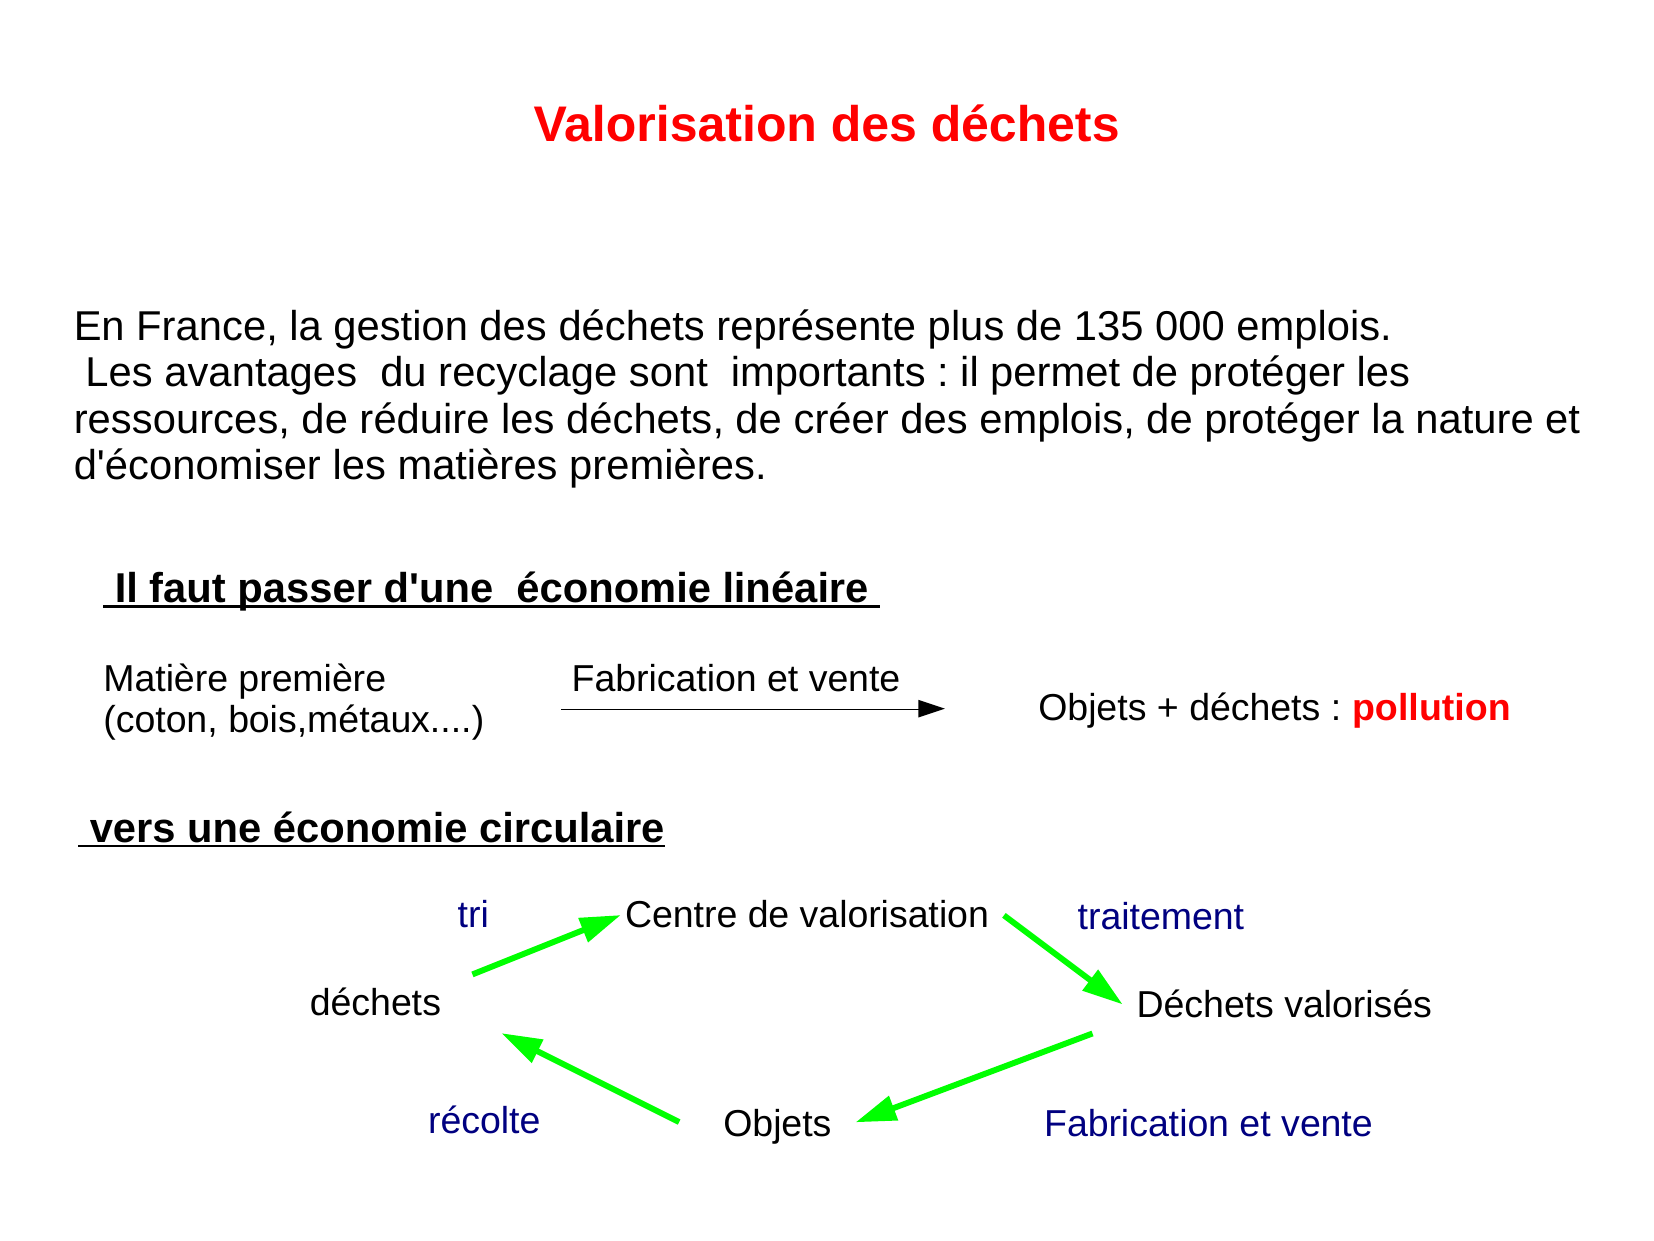

Valorisation des déchets
En France, la gestion des déchets représente plus de 135 000 emplois.
 Les avantages du recyclage sont importants : il permet de protéger les ressources, de réduire les déchets, de créer des emplois, de protéger la nature et d'économiser les matières premières.
 Il faut passer d'une économie linéaire
Matière première
(coton, bois,métaux....)
Fabrication et vente
Objets + déchets : pollution
 vers une économie circulaire
tri
Centre de valorisation
traitement
déchets
Déchets valorisés
récolte
Objets
Fabrication et vente